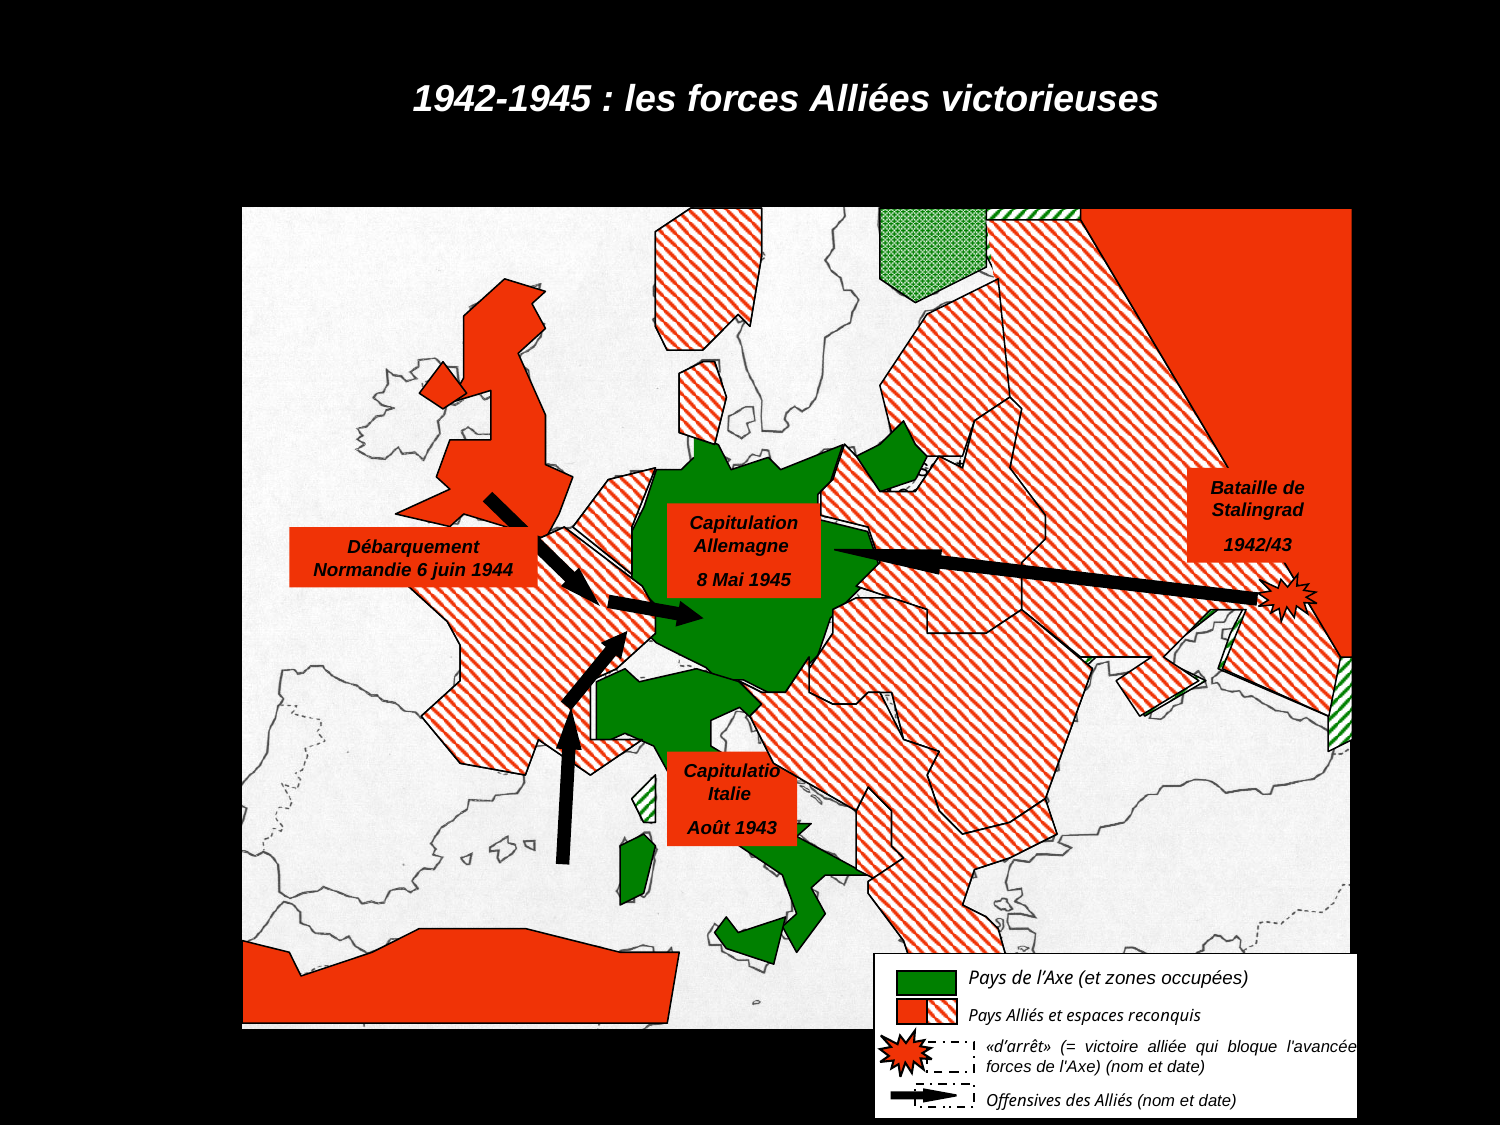

1942-1945 : les forces Alliées victorieuses
1er sept 1939
Bataille de Stalingrad
1942/43
Capitulation Allemagne
8 Mai 1945
Débarquement Normandie 6 juin 1944
CapitulatioItalie
Août 1943
Pays de l’Axe (et zones occupées)
Pays Alliés et espaces reconquis
«d’arrêt» (= victoire alliée qui bloque l'avancée des forces de l'Axe) (nom et date)
Offensives des Alliés (nom et date)